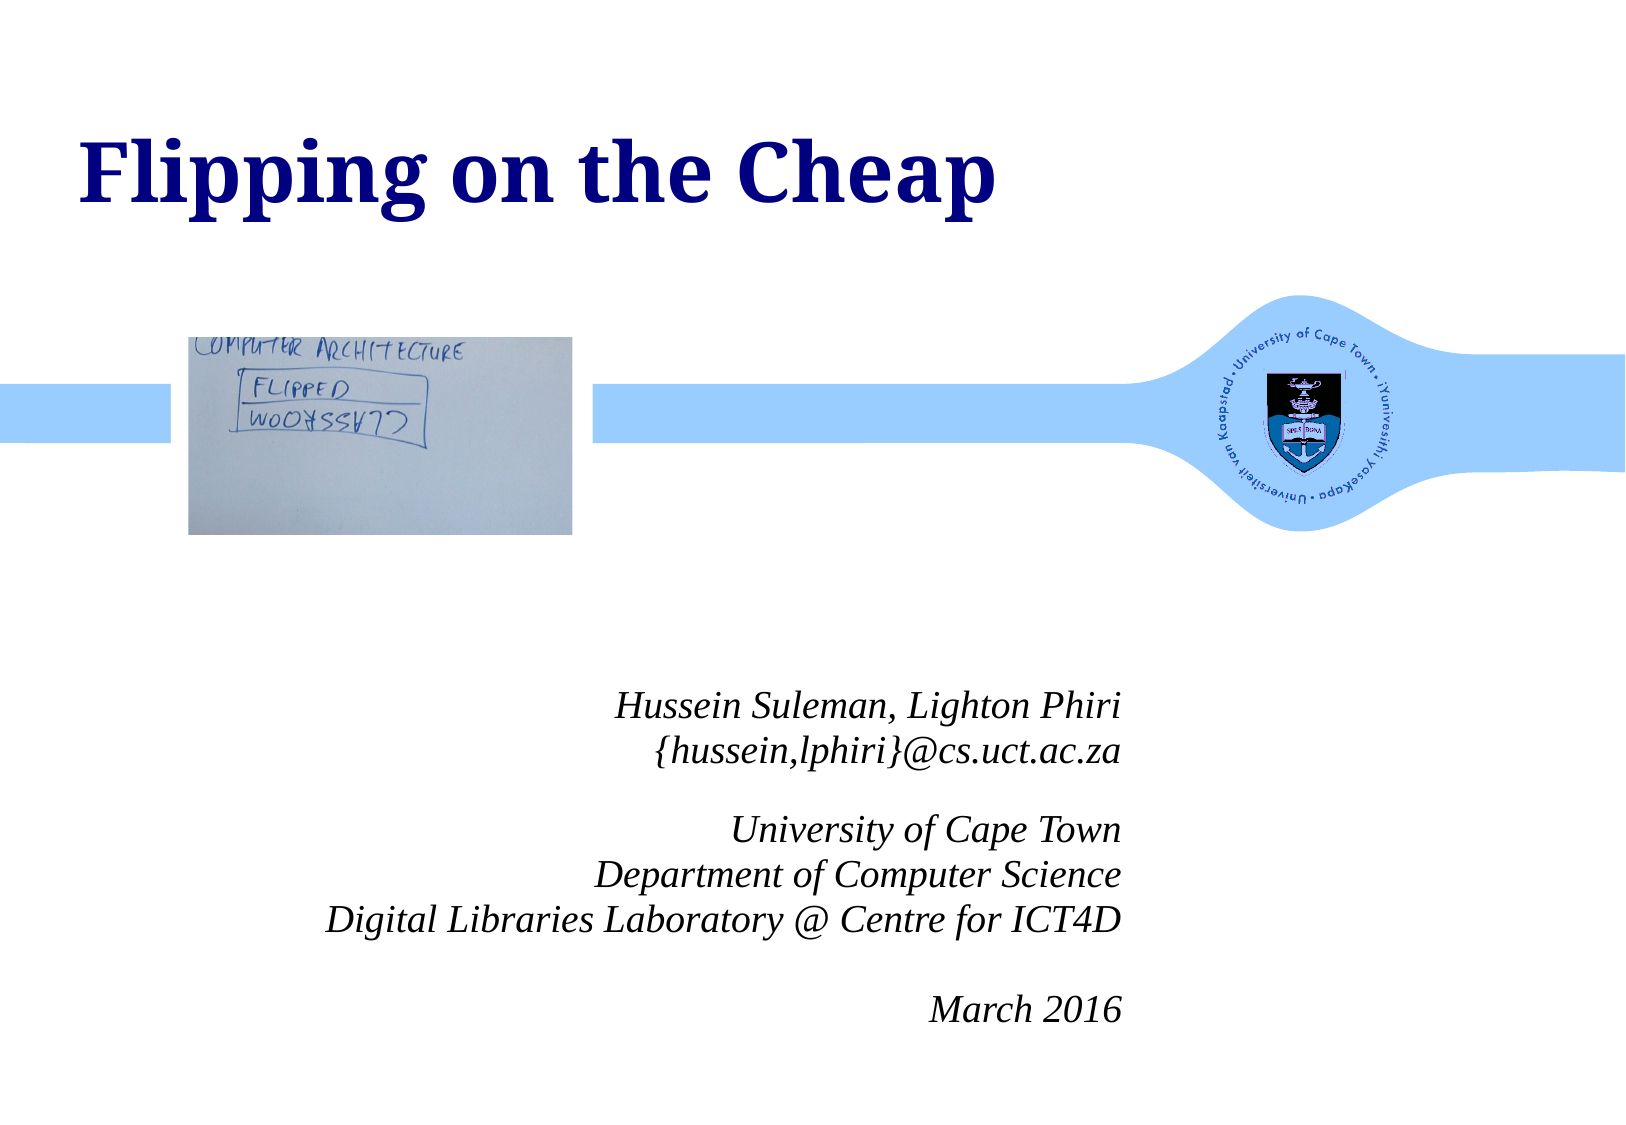

# Flipping on the Cheap
Hussein Suleman, Lighton Phiri
{hussein,lphiri}@cs.uct.ac.za
University of Cape Town
Department of Computer Science
Digital Libraries Laboratory @ Centre for ICT4D
March 2016